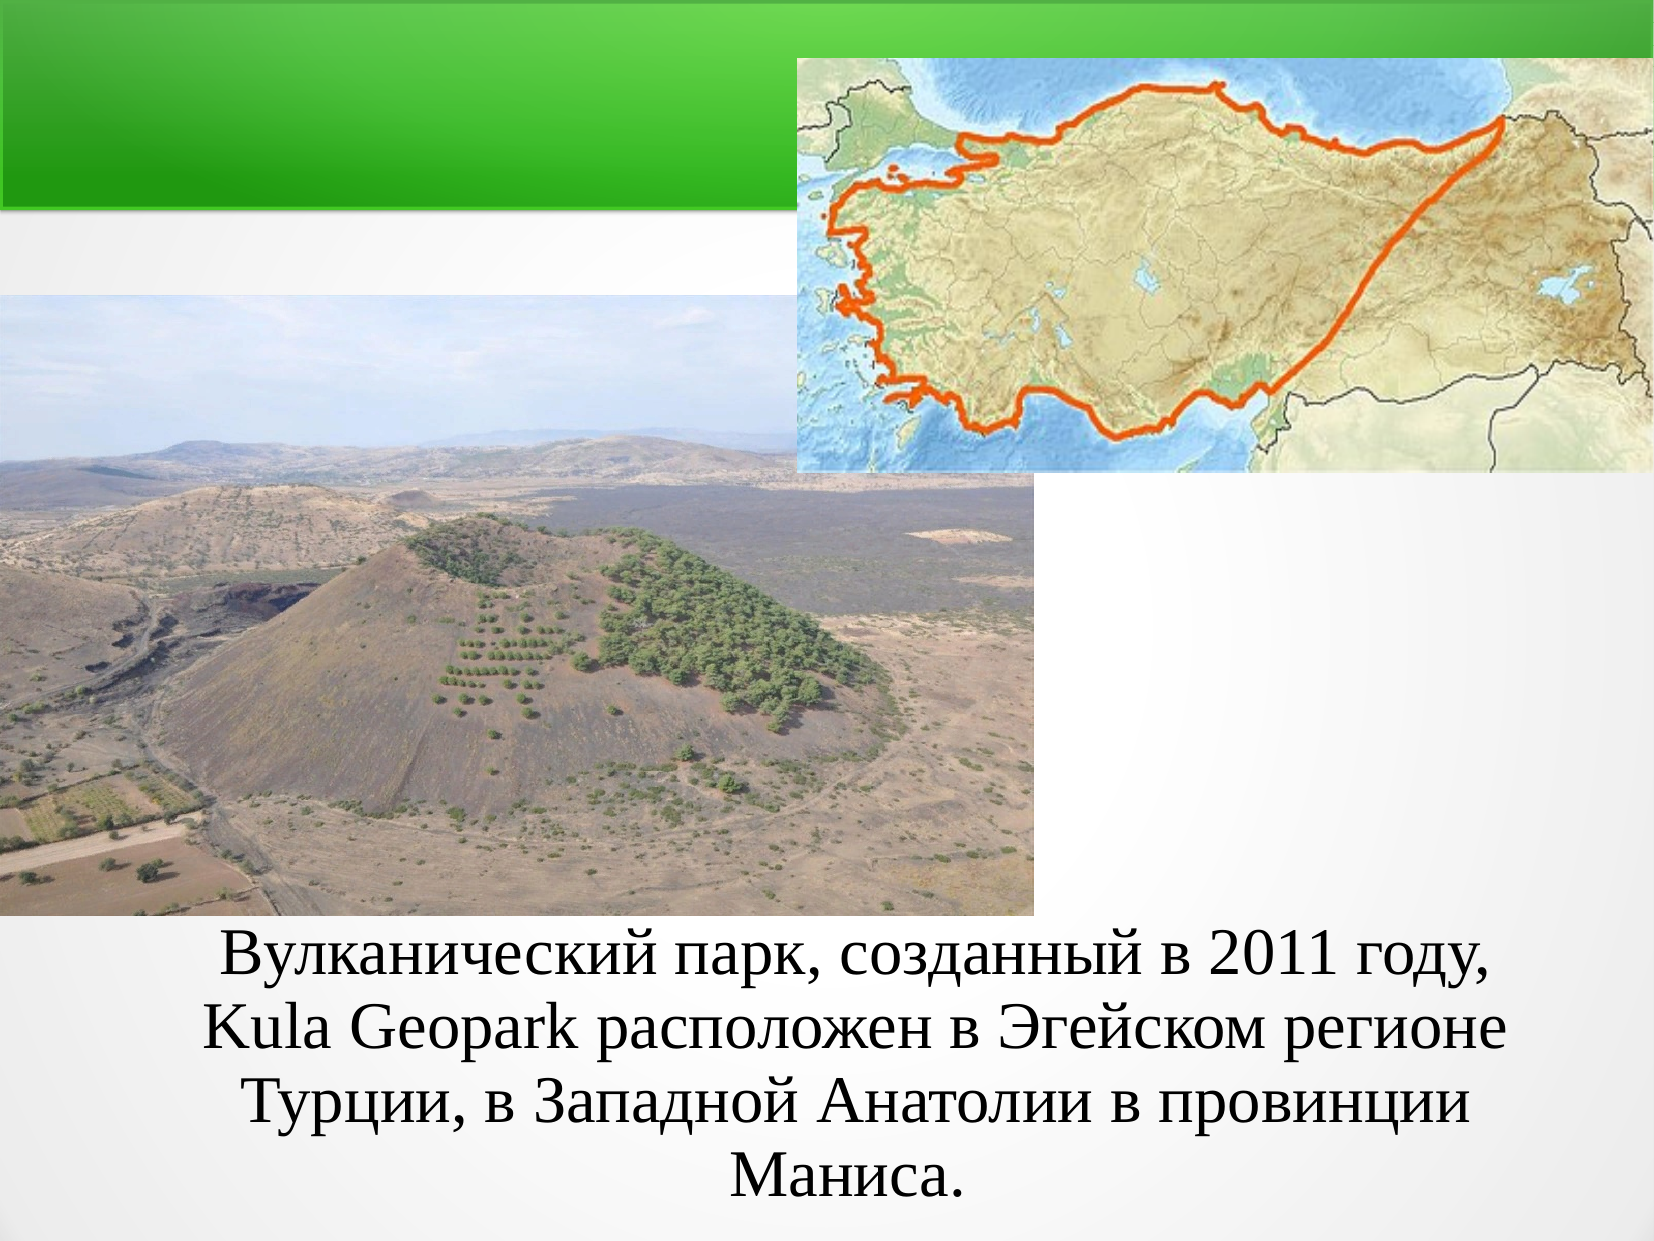

# Вулканический парк, созданный в 2011 году, Kula Geopark расположен в Эгейском регионе Турции, в Западной Анатолии в провинции Маниса.